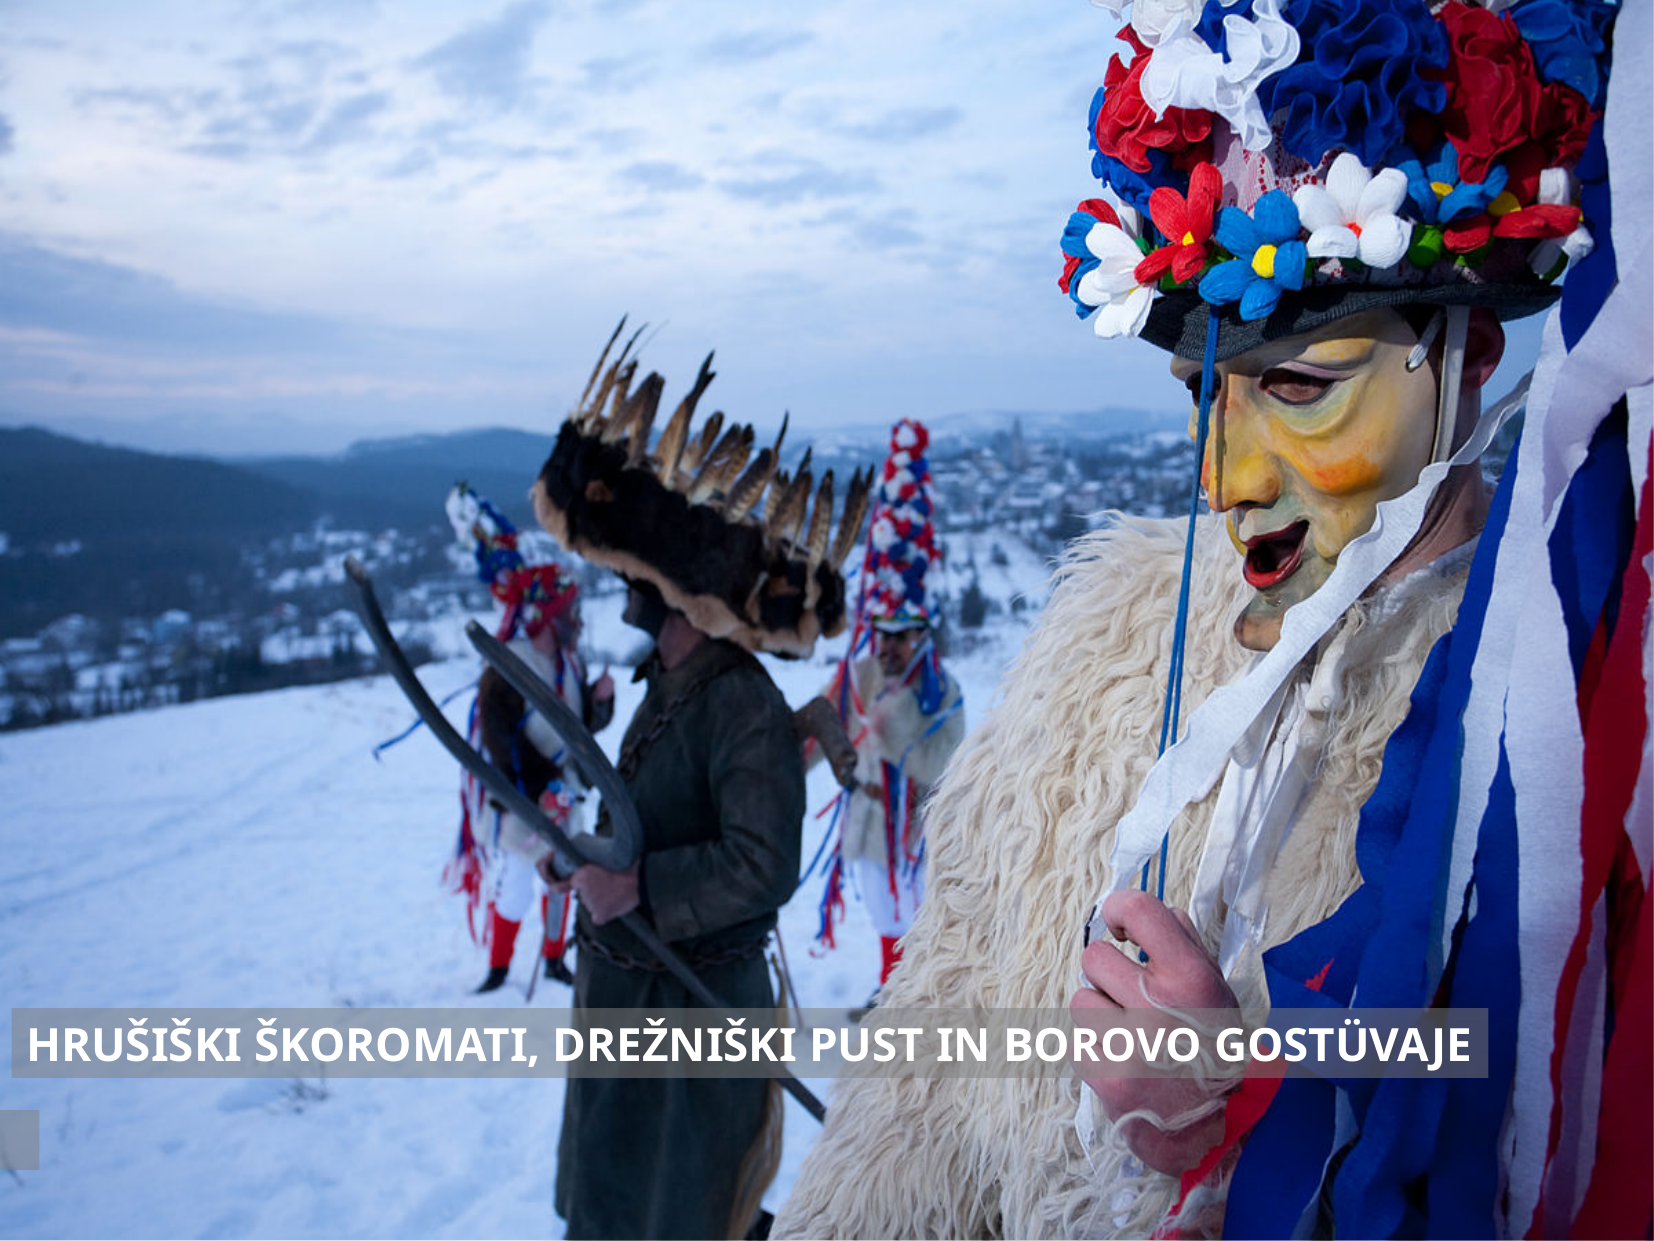

HRUŠIŠKI ŠKOROMATI, DREŽNIŠKI PUST IN BOROVO GOSTÜVAJE